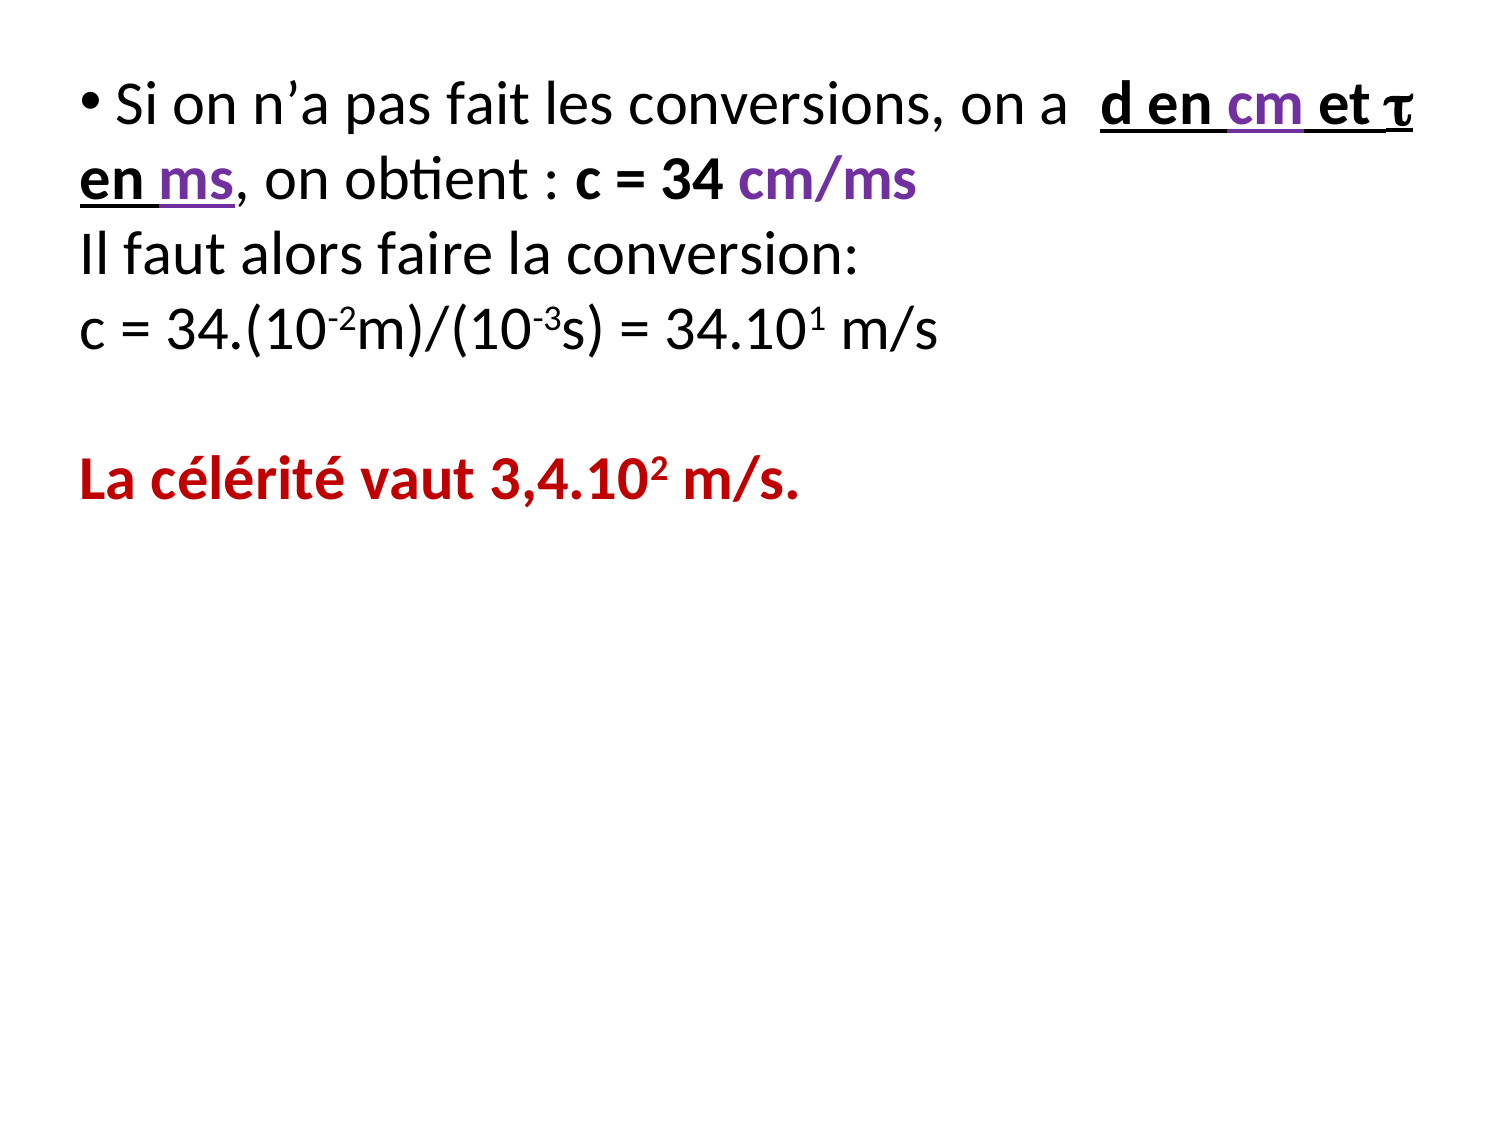

Si on n’a pas fait les conversions, on a d en cm et  en ms, on obtient : c = 34 cm/ms
Il faut alors faire la conversion:
c = 34.(10-2m)/(10-3s) = 34.101 m/s
La célérité vaut 3,4.102 m/s.